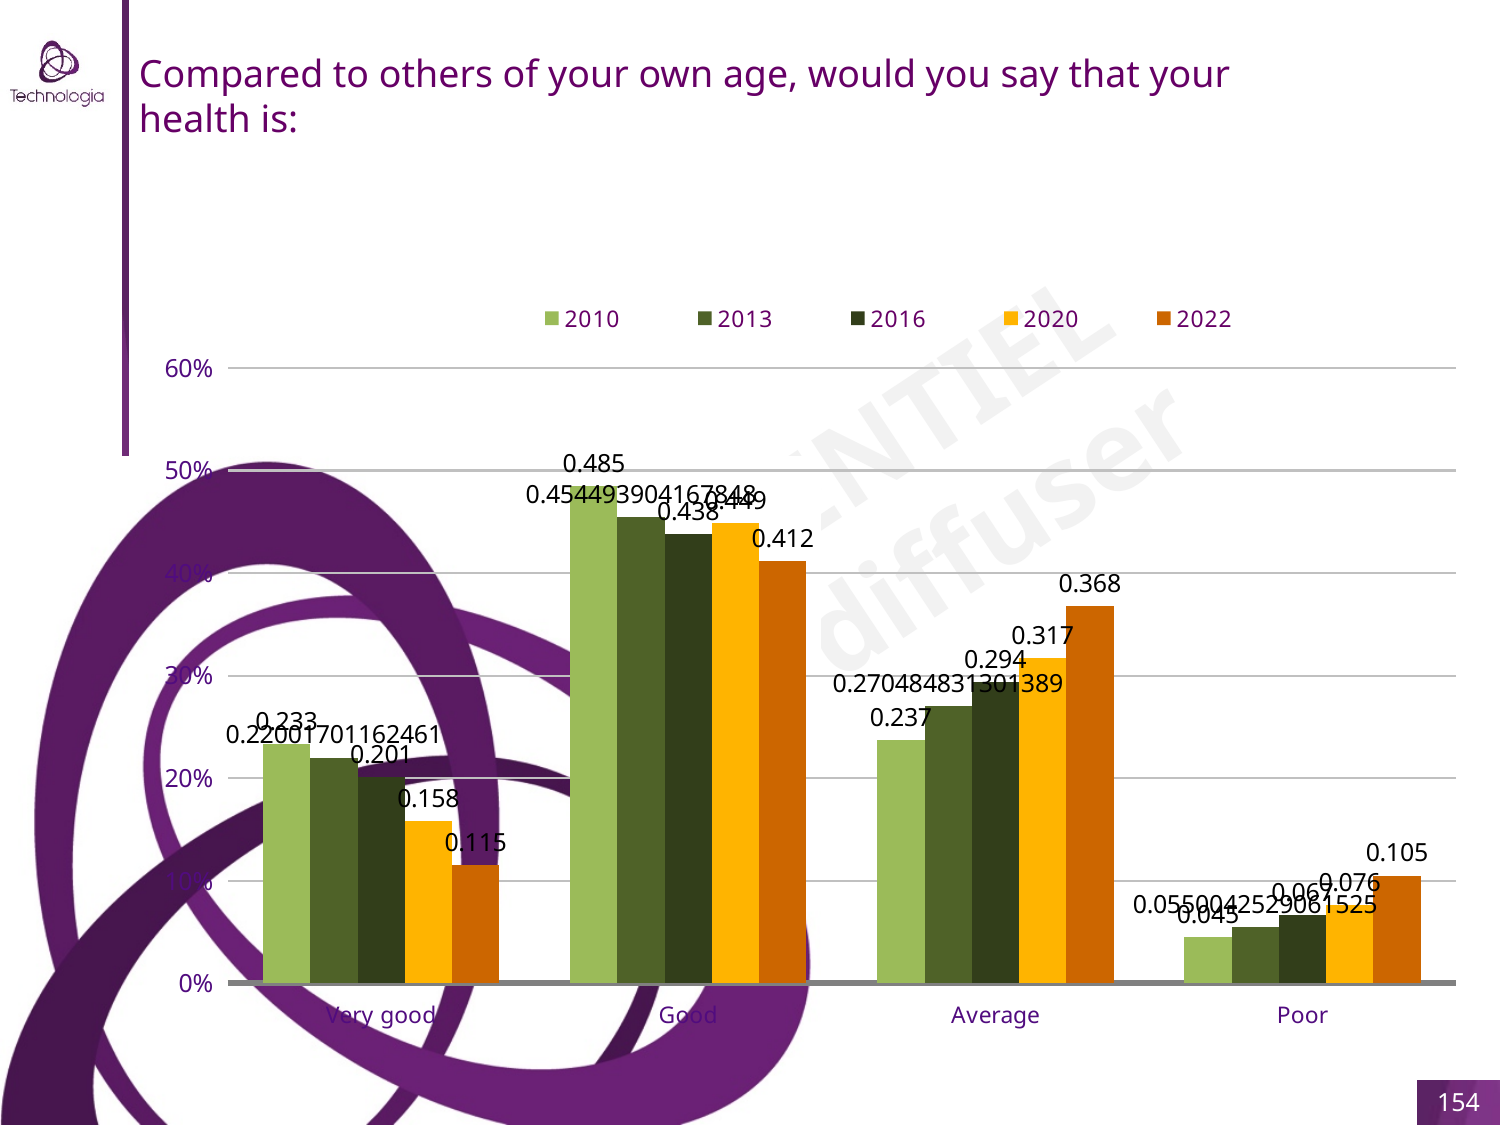

# Compared to others of your own age, would you say that your health is:
### Chart
| Category | 2010 | 2013 | 2016 | 2020 | 2022 |
|---|---|---|---|---|---|
| Very good | 0.233 | 0.22001701162461 | 0.201 | 0.158 | 0.115 |
| Good | 0.485 | 0.454493904167848 | 0.438 | 0.449 | 0.412 |
| Average | 0.237 | 0.270484831301389 | 0.294 | 0.317 | 0.368 |
| Poor | 0.045 | 0.0550042529061525 | 0.067 | 0.076 | 0.105 |